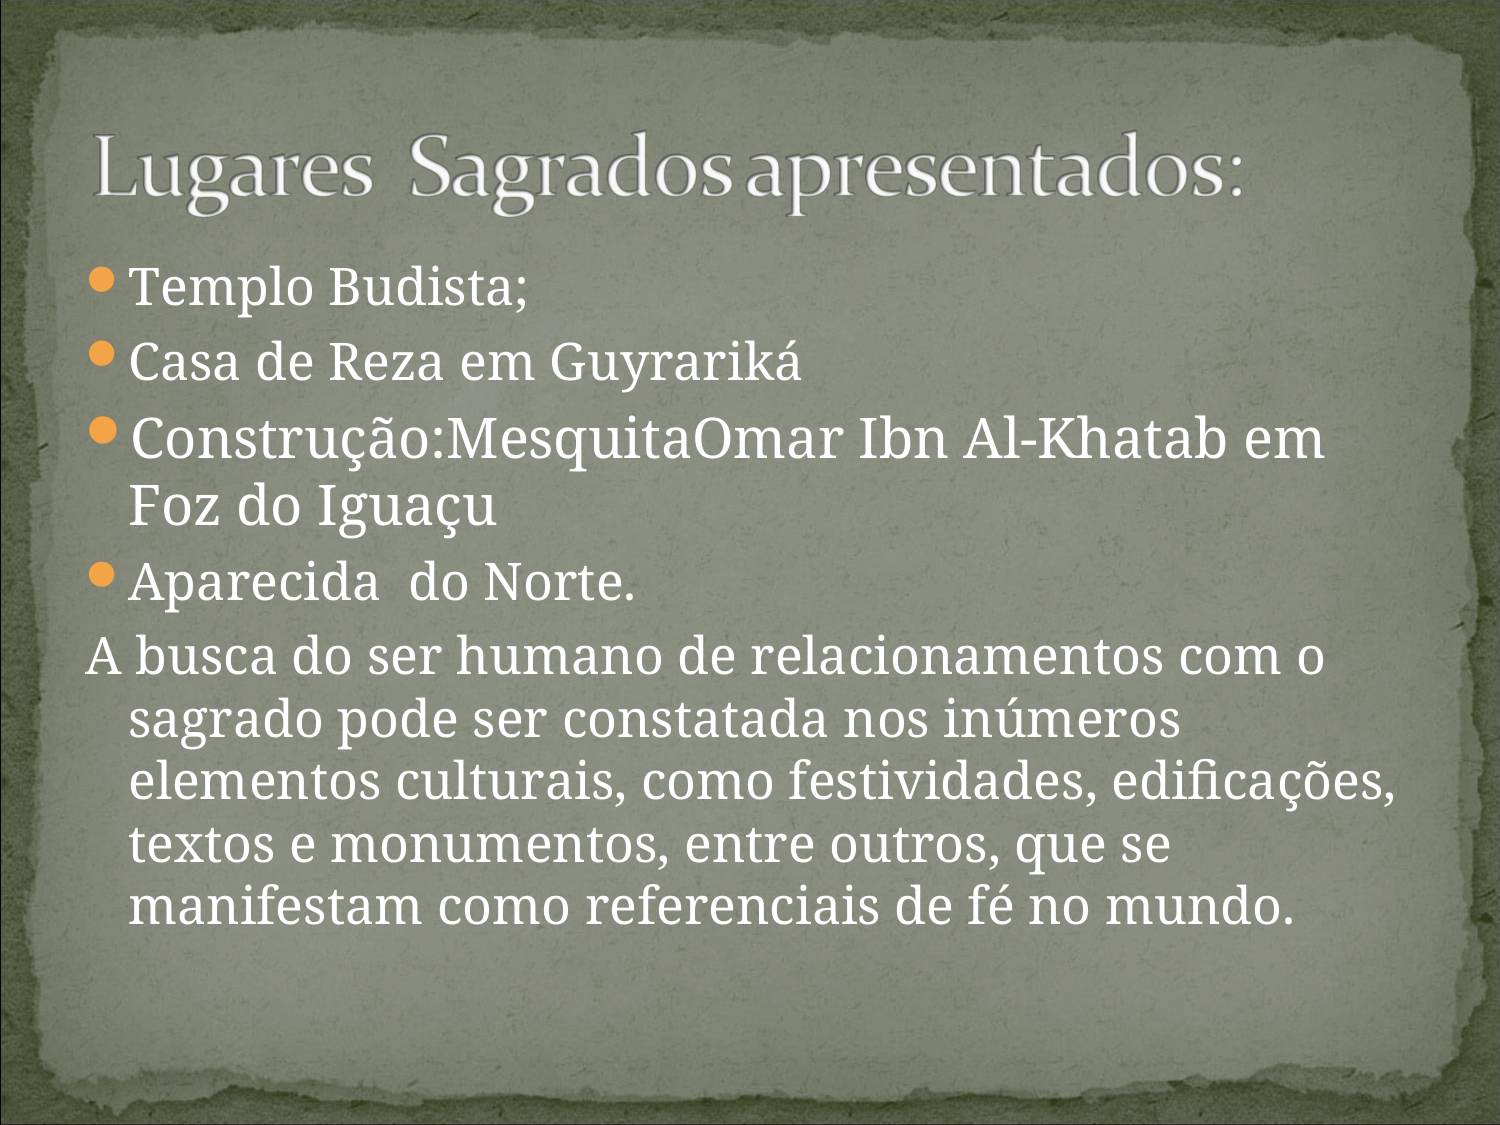

# Templo Budista;
Casa de Reza em Guyrariká
Construção:MesquitaOmar Ibn Al-Khatab em Foz do Iguaçu
Aparecida do Norte.
A busca do ser humano de relacionamentos com o sagrado pode ser constatada nos inúmeros elementos culturais, como festividades, edificações, textos e monumentos, entre outros, que se manifestam como referenciais de fé no mundo.